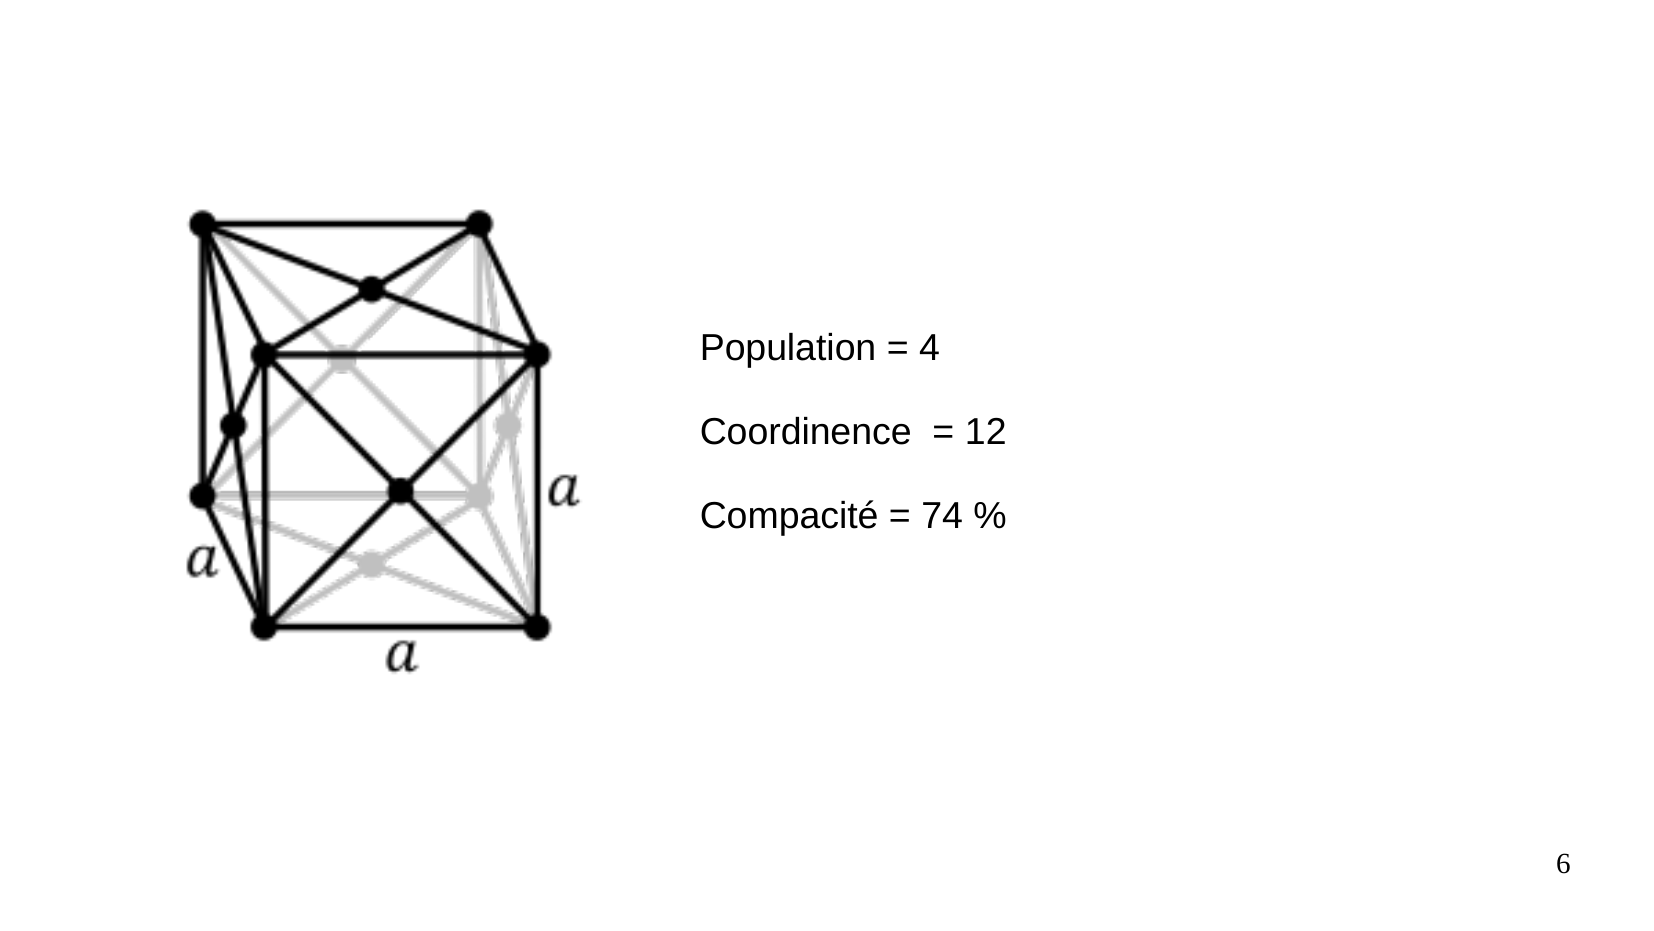

Population = 4
Coordinence = 12
Compacité = 74 %
6